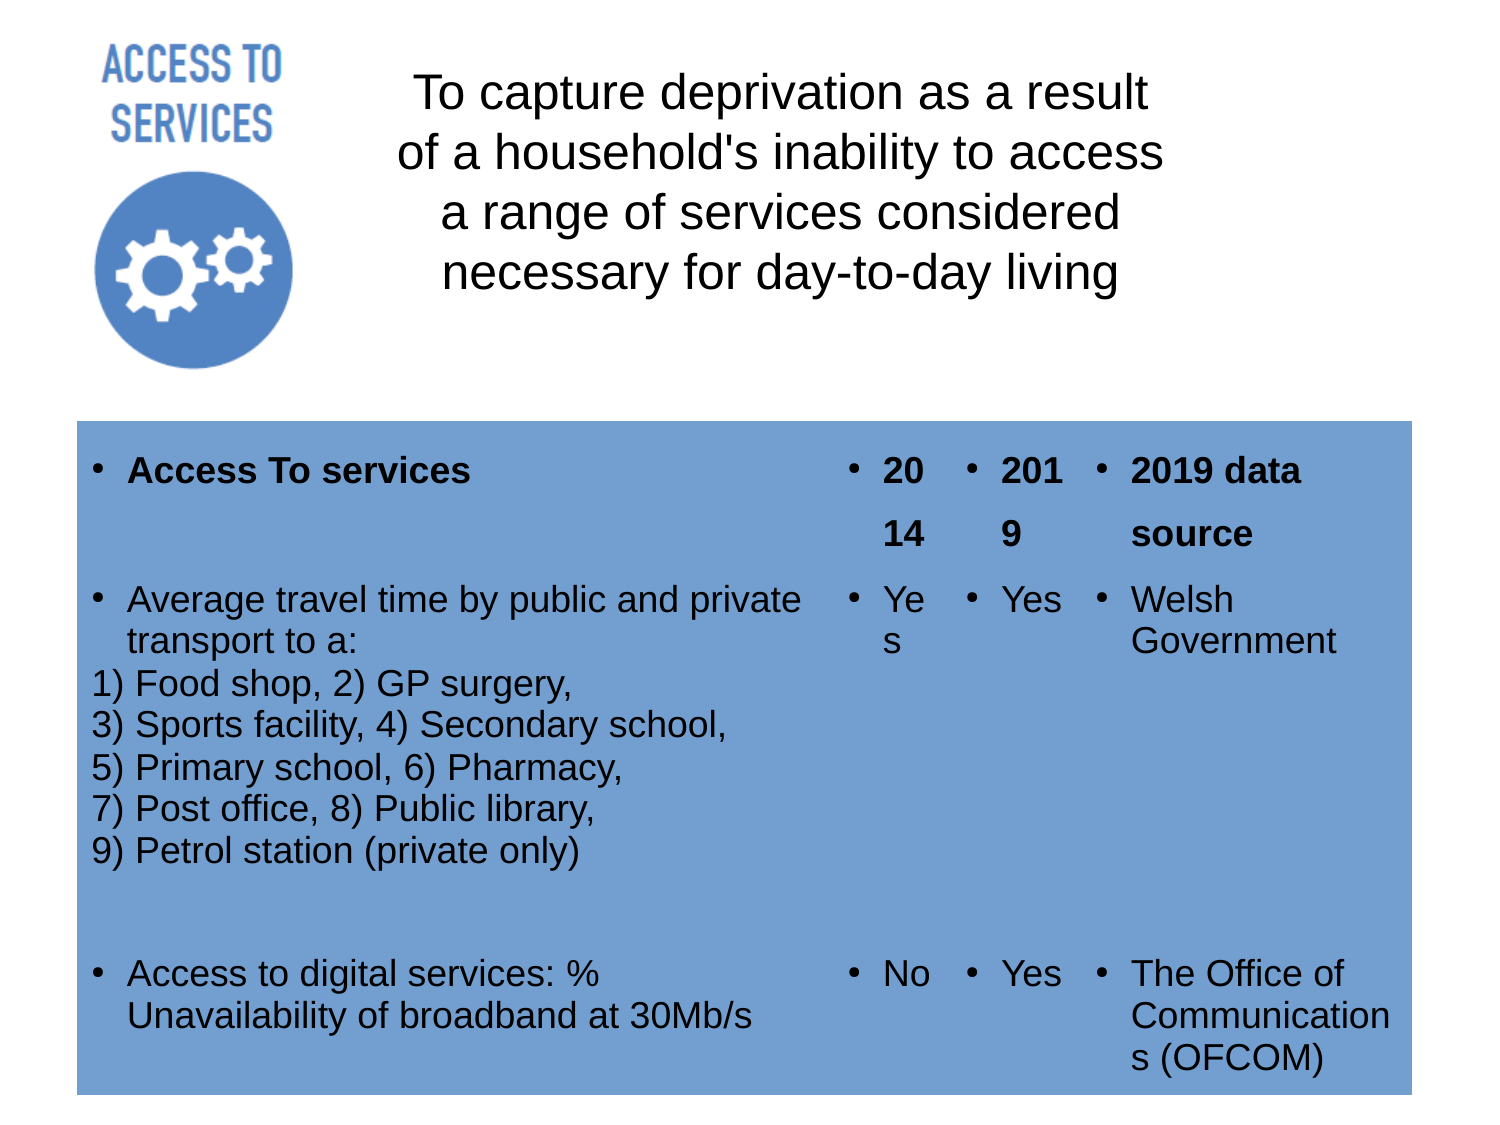

To capture deprivation as a result of a household's inability to access a range of services considered necessary for day-to-day living
| Access To services | 2014 | 2019 | 2019 data source |
| --- | --- | --- | --- |
| Average travel time by public and private transport to a: 1) Food shop, 2) GP surgery, 3) Sports facility, 4) Secondary school, 5) Primary school, 6) Pharmacy, 7) Post office, 8) Public library, 9) Petrol station (private only) | Yes | Yes | Welsh Government |
| Access to digital services: % Unavailability of broadband at 30Mb/s | No | Yes | The Office of Communications (OFCOM) |